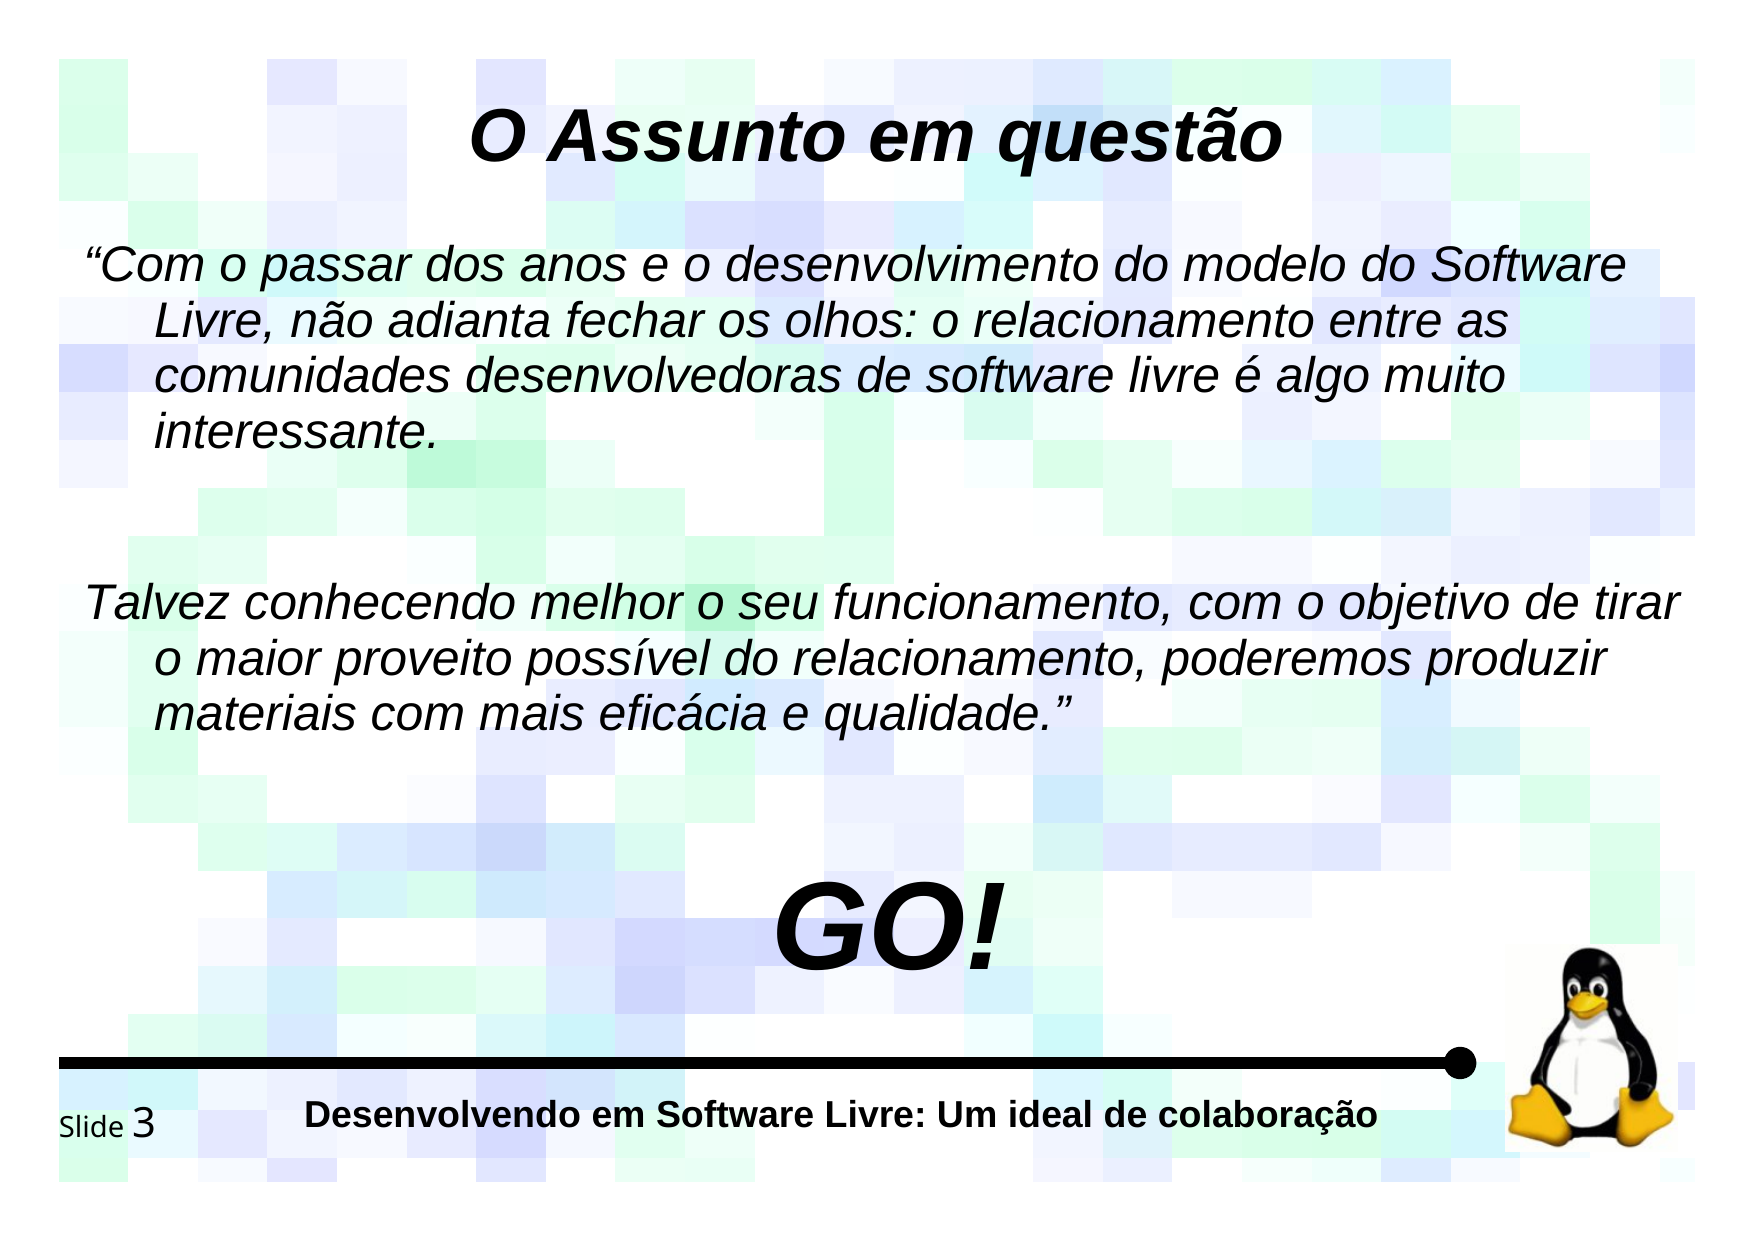

# O Assunto em questão
“Com o passar dos anos e o desenvolvimento do modelo do Software Livre, não adianta fechar os olhos: o relacionamento entre as comunidades desenvolvedoras de software livre é algo muito interessante.
Talvez conhecendo melhor o seu funcionamento, com o objetivo de tirar o maior proveito possível do relacionamento, poderemos produzir materiais com mais eficácia e qualidade.”
GO!